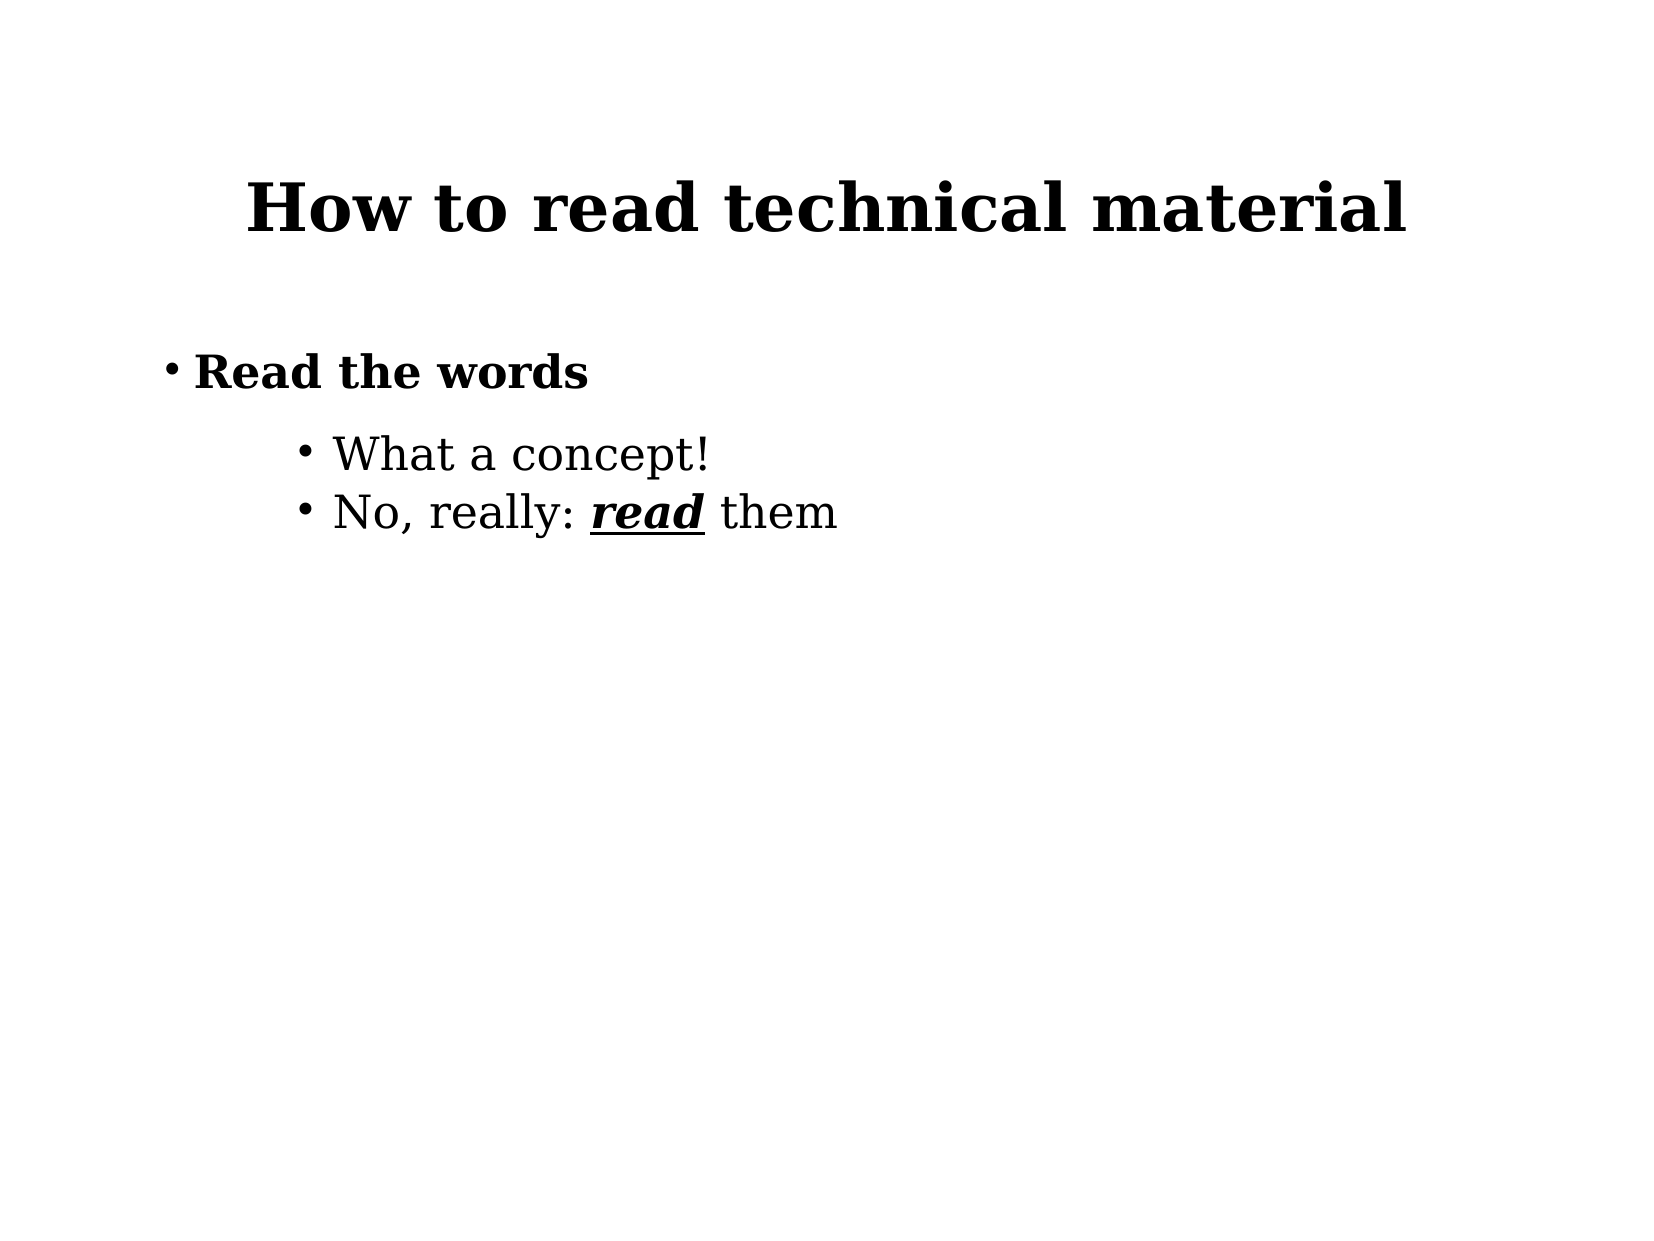

# How to read technical material
Read the words
What a concept!
No, really: read them